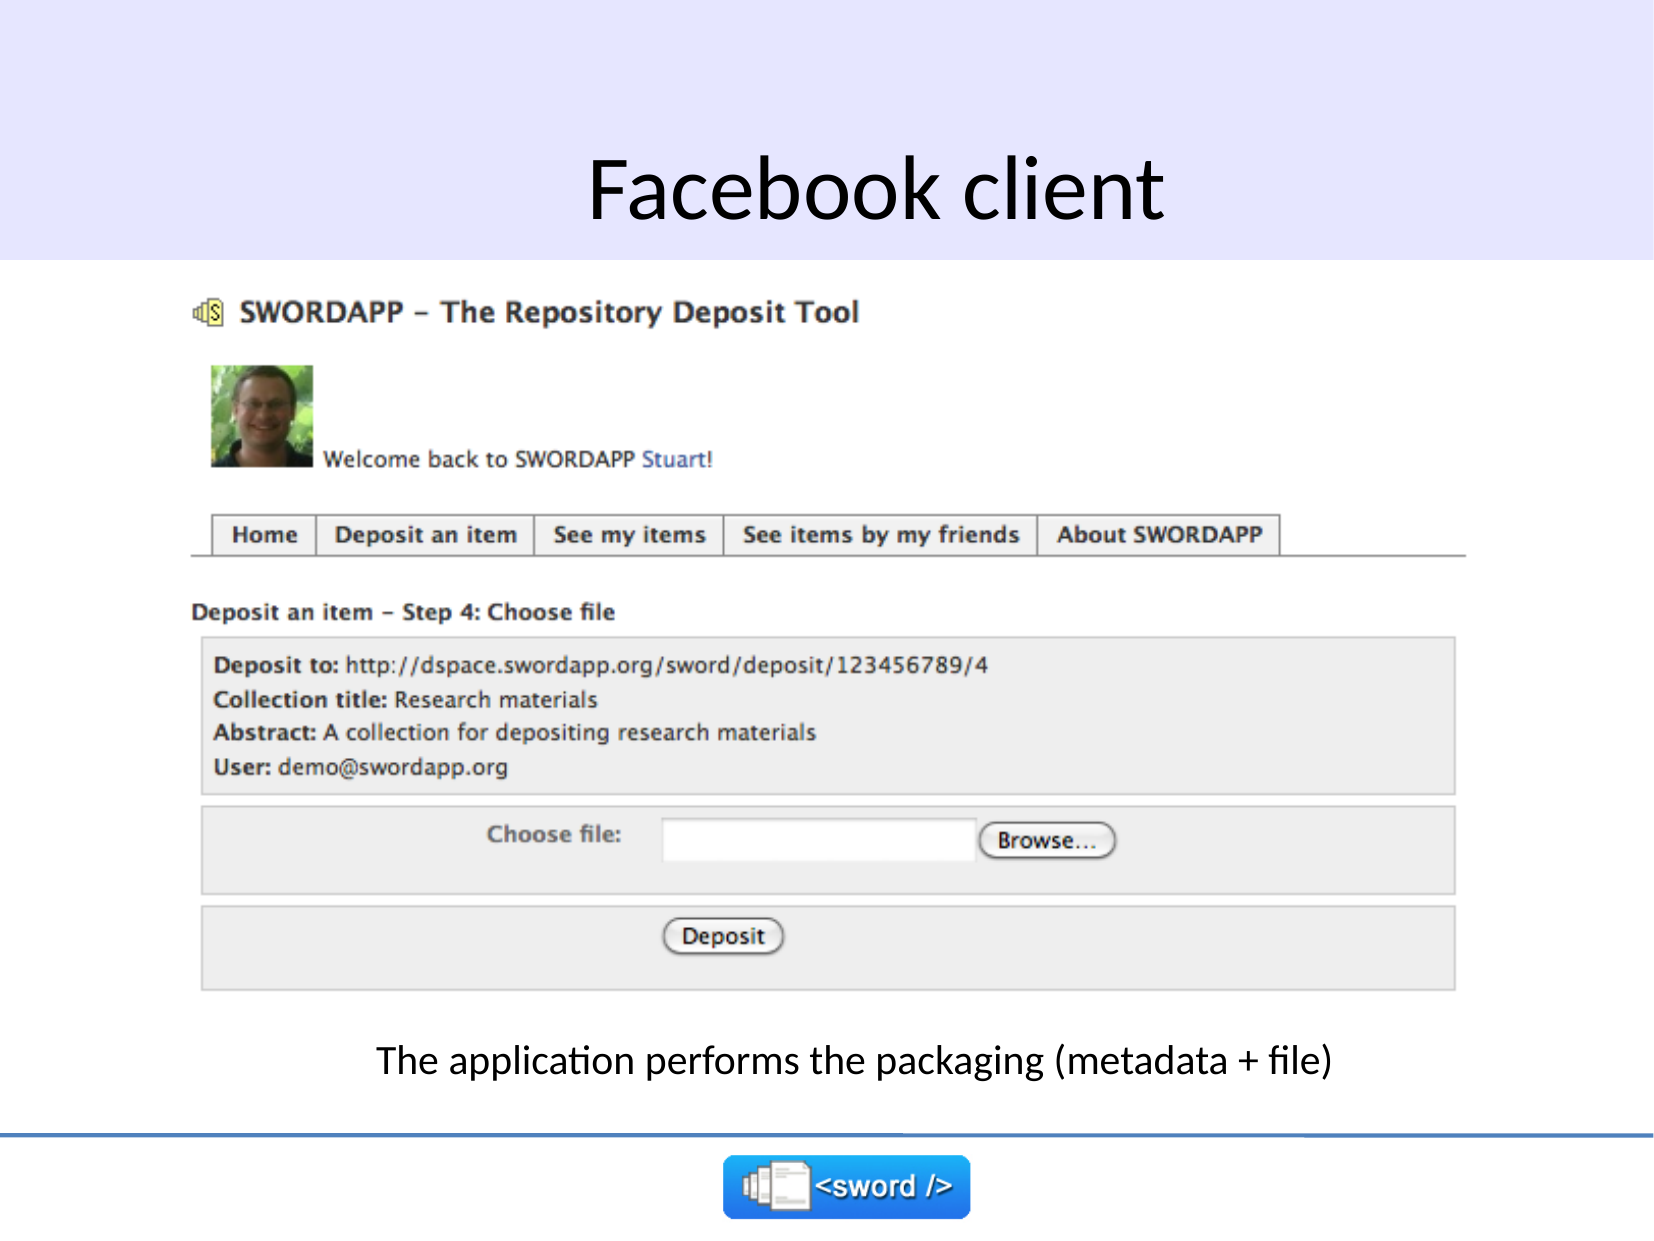

Facebook client
The application performs the packaging (metadata + file)